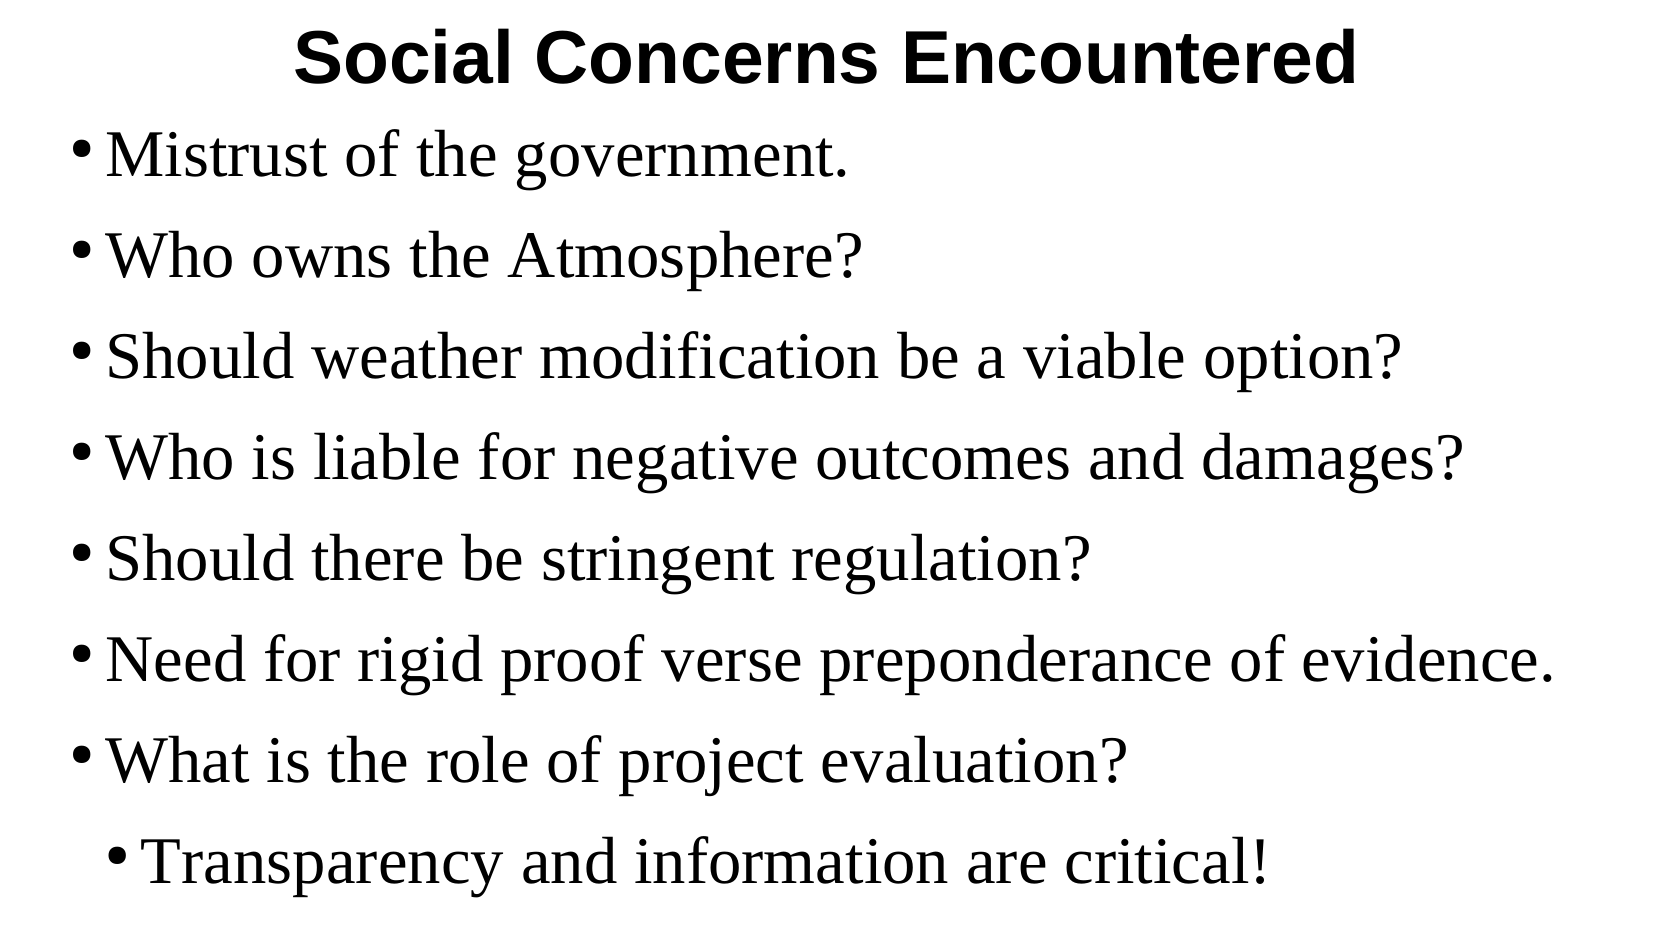

# Social Concerns Encountered
Mistrust of the government.
Who owns the Atmosphere?
Should weather modification be a viable option?
Who is liable for negative outcomes and damages?
Should there be stringent regulation?
Need for rigid proof verse preponderance of evidence.
What is the role of project evaluation?
Transparency and information are critical!